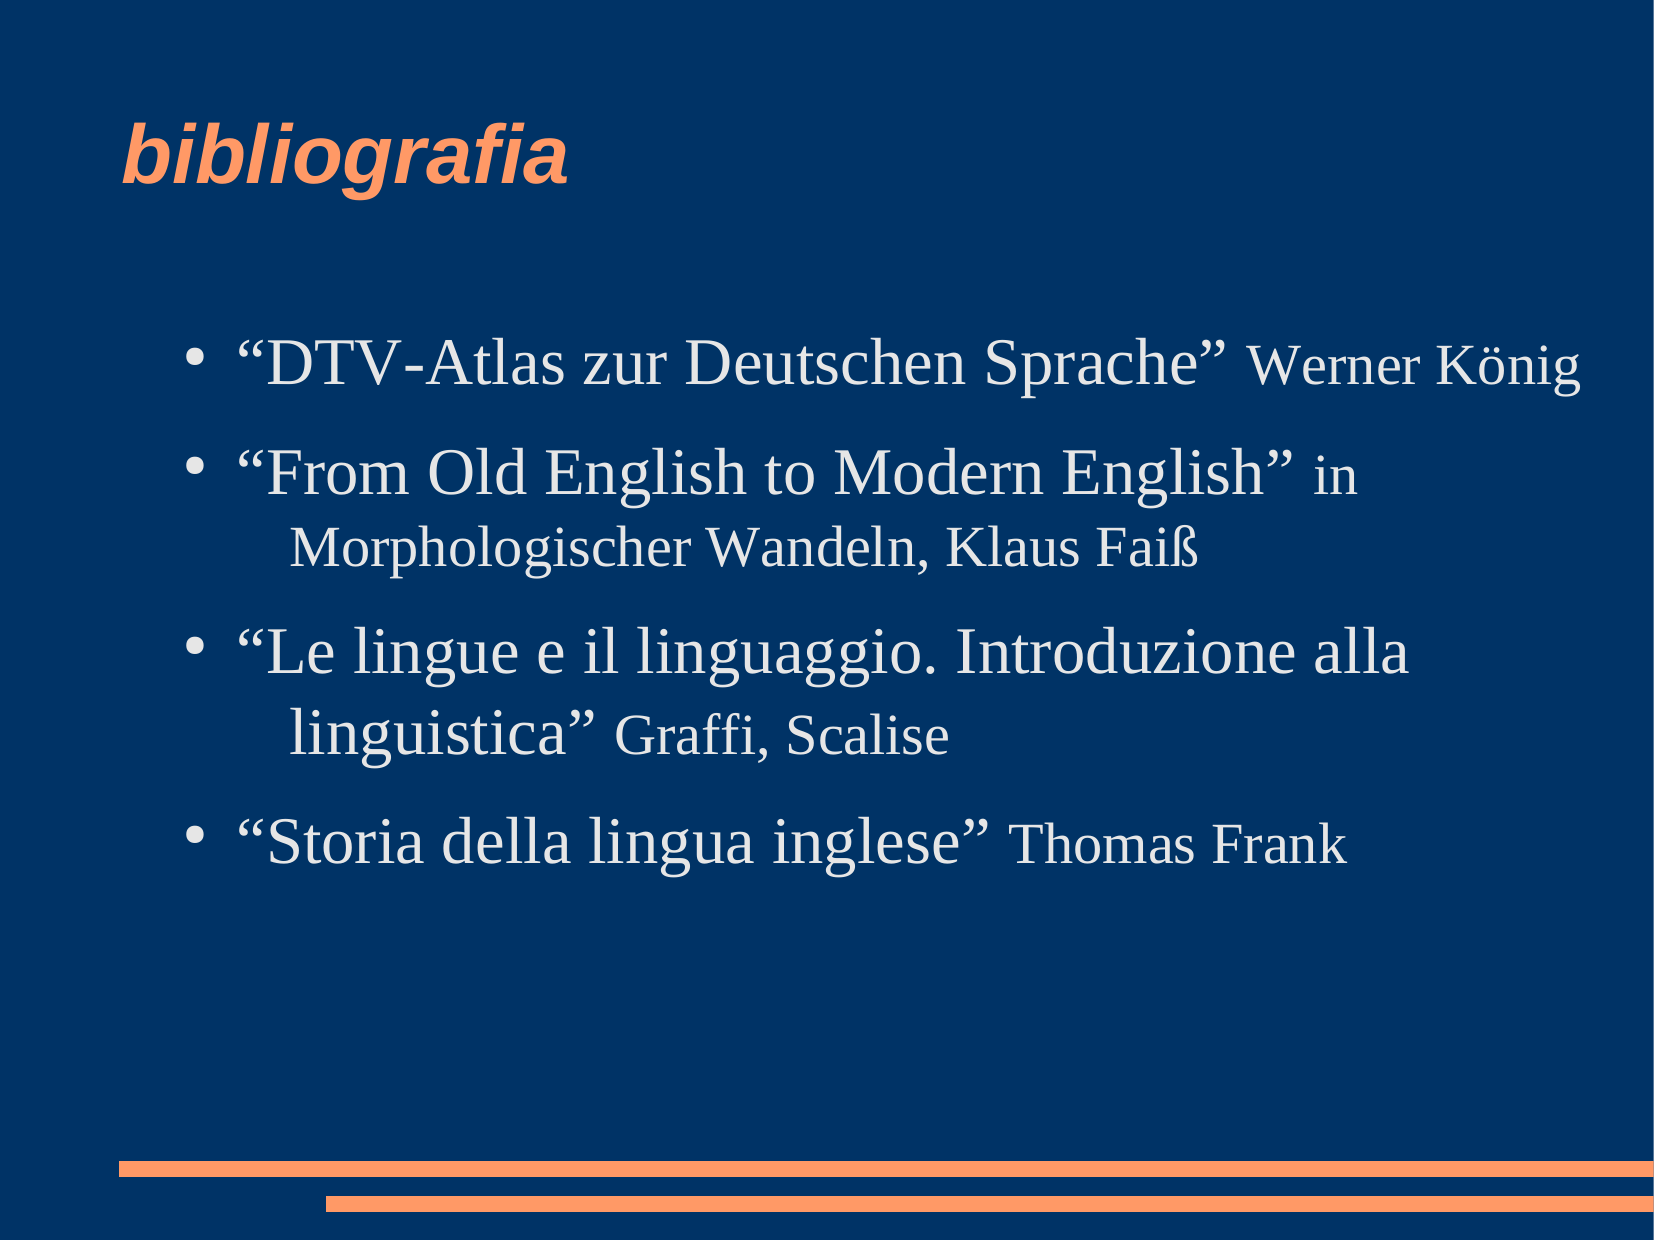

# bibliografia
“DTV-Atlas zur Deutschen Sprache” Werner König
“From Old English to Modern English” in Morphologischer Wandeln, Klaus Faiß
“Le lingue e il linguaggio. Introduzione alla linguistica” Graffi, Scalise
“Storia della lingua inglese” Thomas Frank